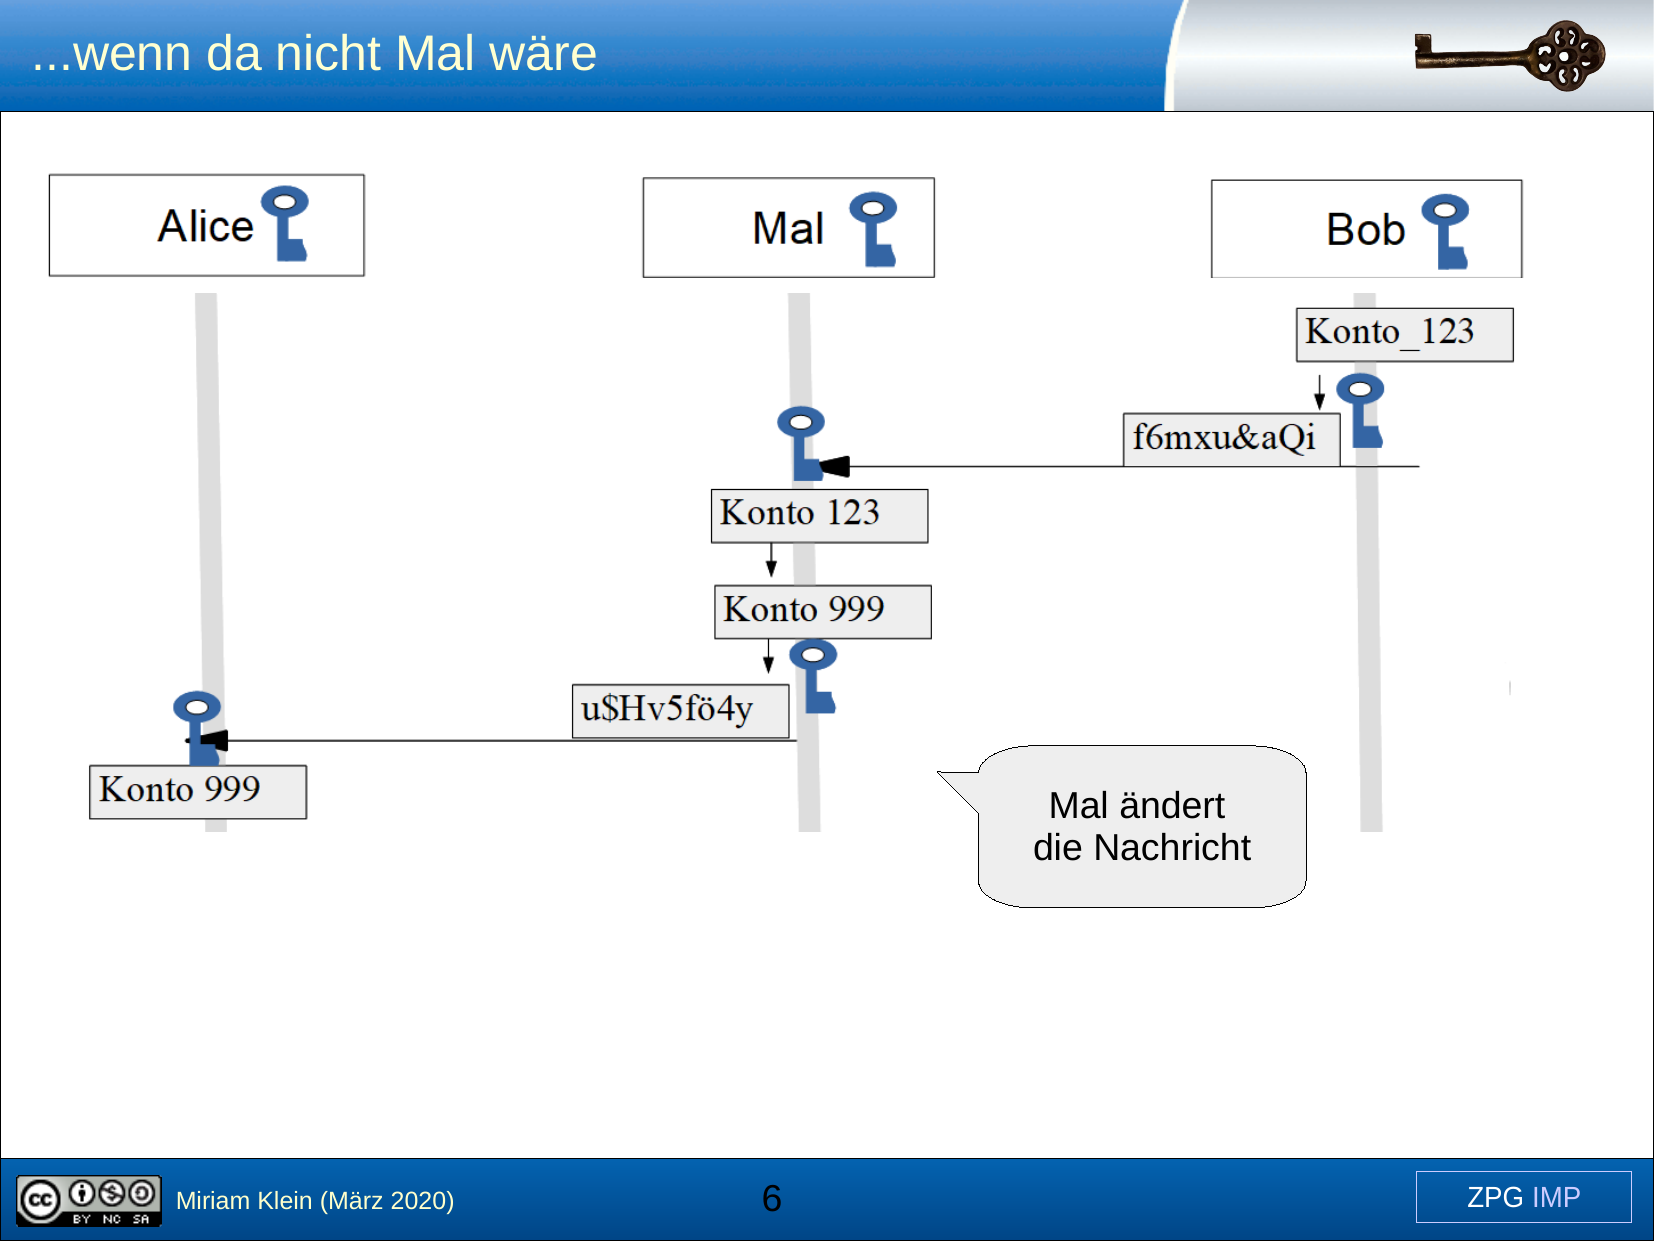

# ...wenn da nicht Mal wäre
Mal ändert
die Nachricht
6